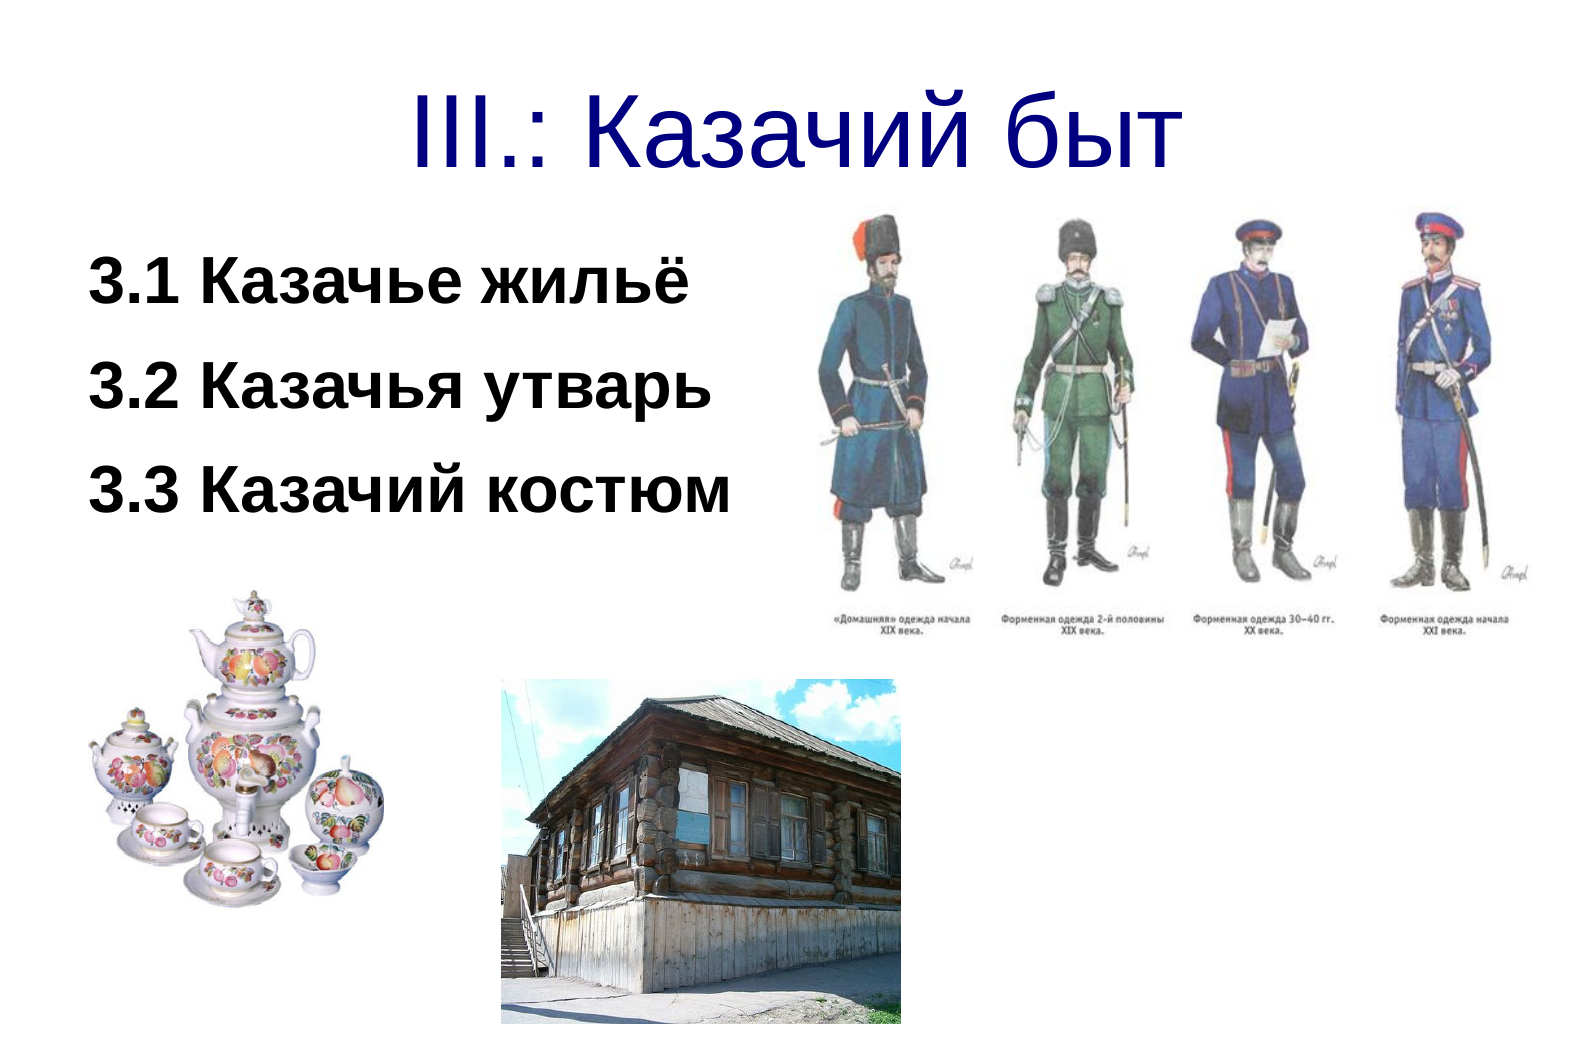

# III.: Казачий быт
3.1 Казачье жильё
3.2 Казачья утварь
3.3 Казачий костюм